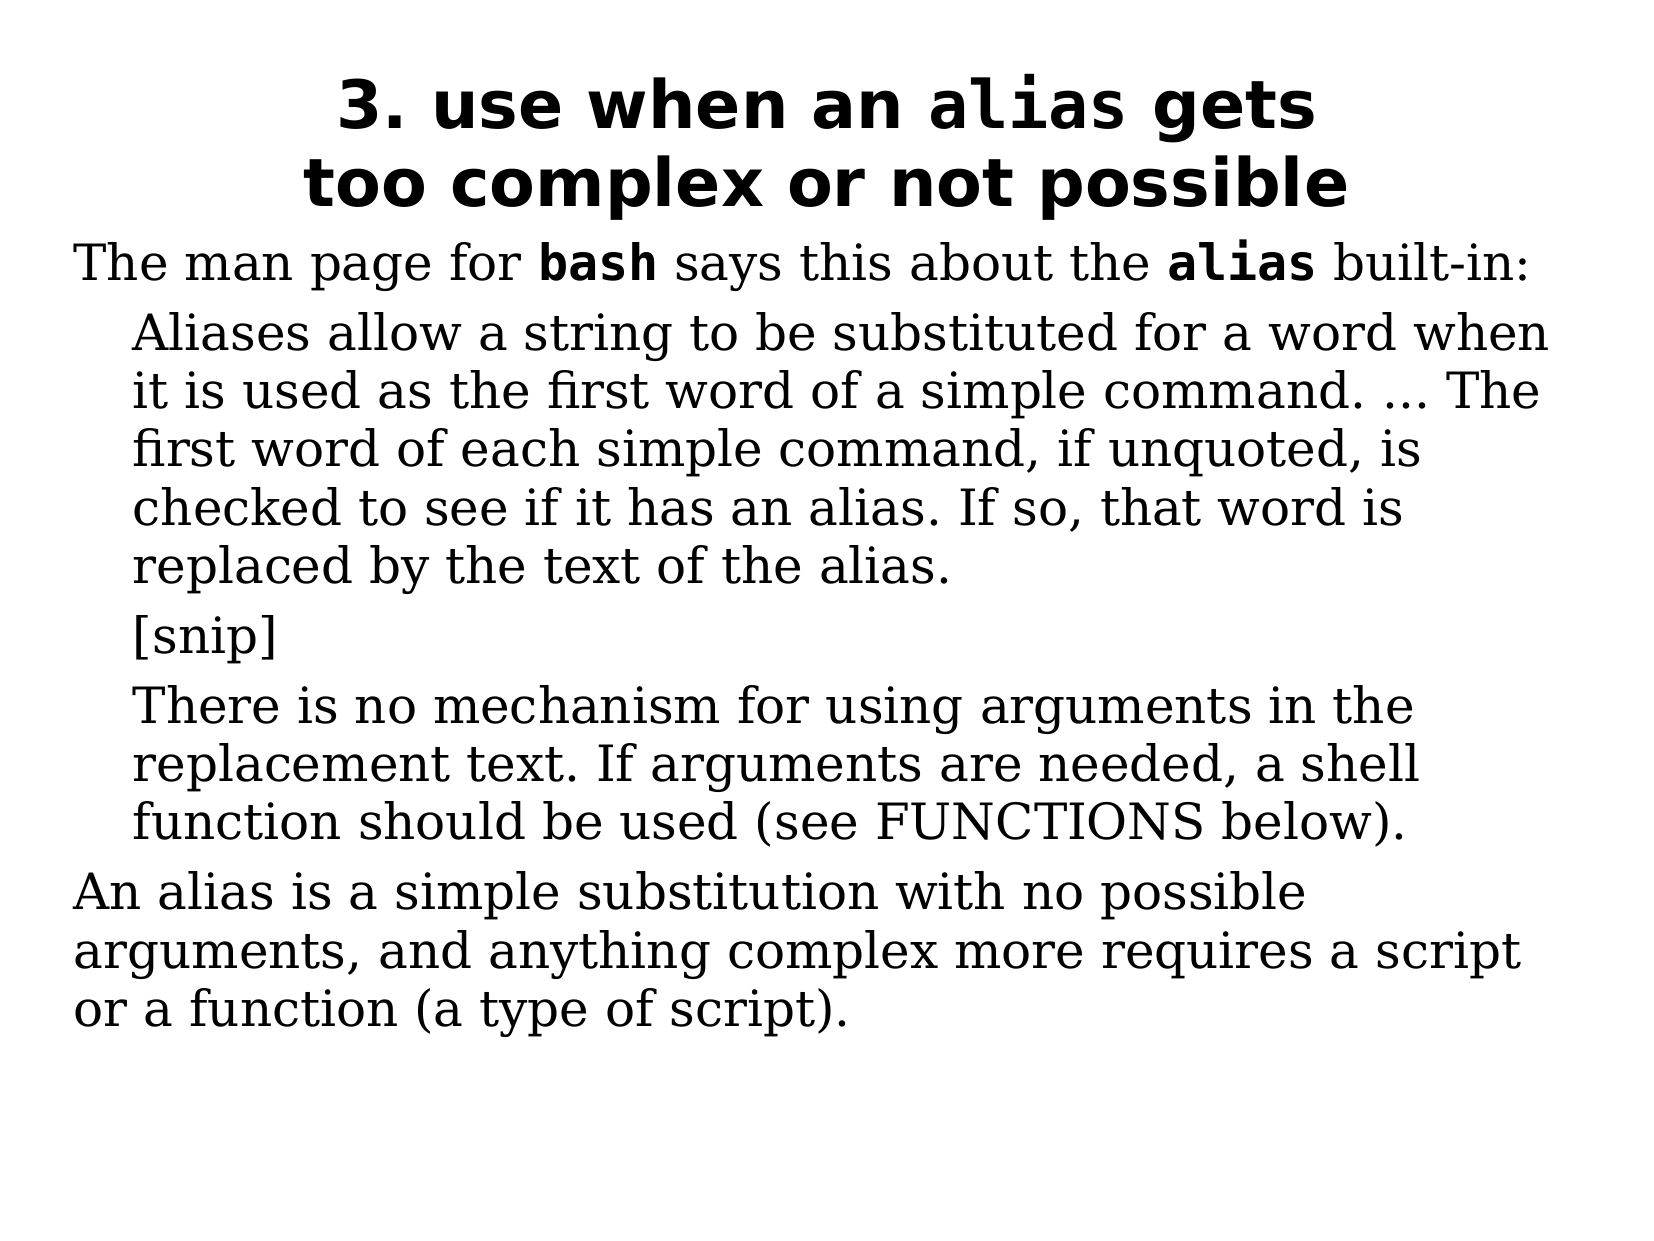

3. use when an alias gets
too complex or not possible
The man page for bash says this about the alias built-in:
Aliases allow a string to be substituted for a word when it is used as the first word of a simple command. ... The first word of each simple command, if unquoted, is checked to see if it has an alias. If so, that word is replaced by the text of the alias.
[snip]
There is no mechanism for using arguments in the replacement text. If arguments are needed, a shell function should be used (see FUNCTIONS below).
An alias is a simple substitution with no possible arguments, and anything complex more requires a script or a function (a type of script).